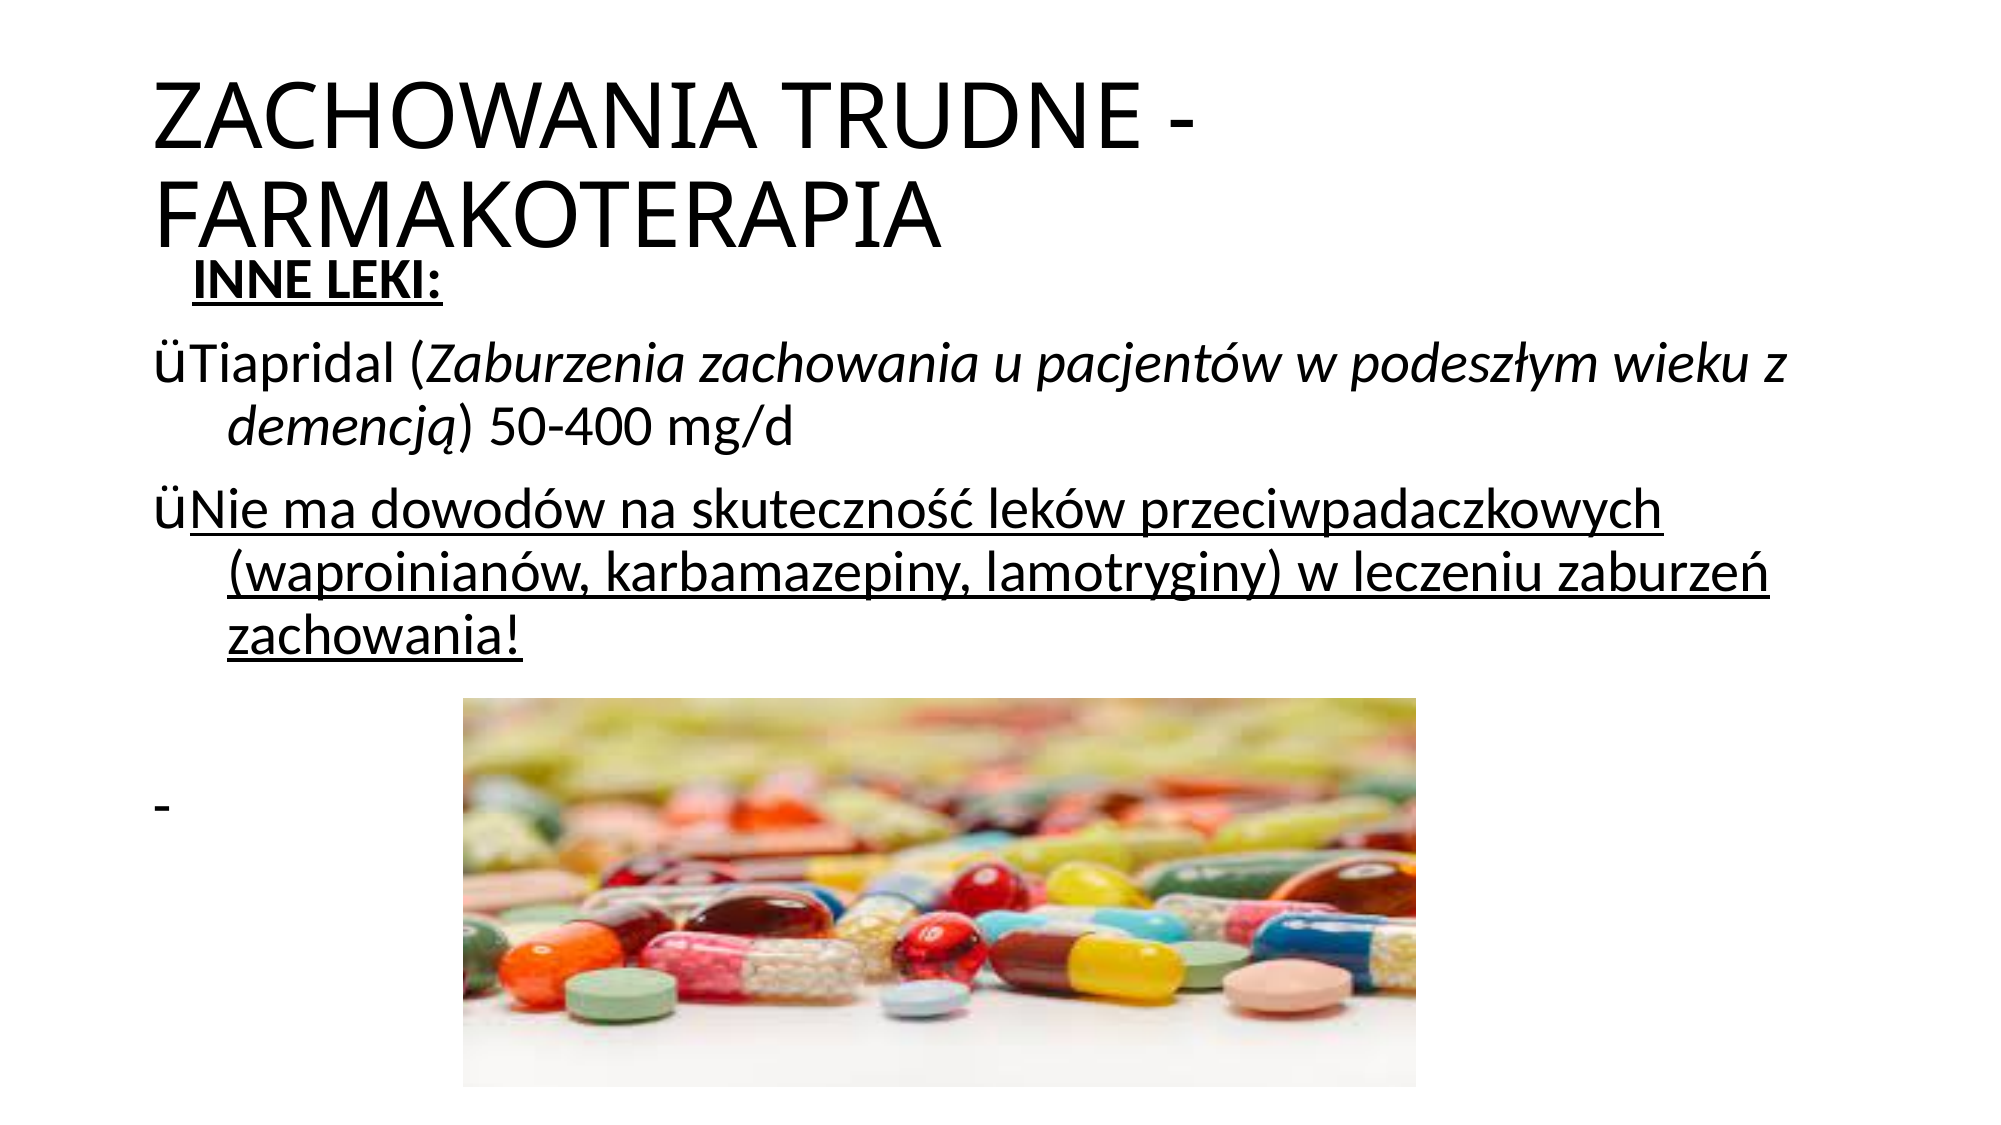

# ZACHOWANIA TRUDNE - FARMAKOTERAPIA
 INNE LEKI:
Tiapridal (Zaburzenia zachowania u pacjentów w podeszłym wieku z demencją) 50-400 mg/d
Nie ma dowodów na skuteczność leków przeciwpadaczkowych (waproinianów, karbamazepiny, lamotryginy) w leczeniu zaburzeń zachowania!